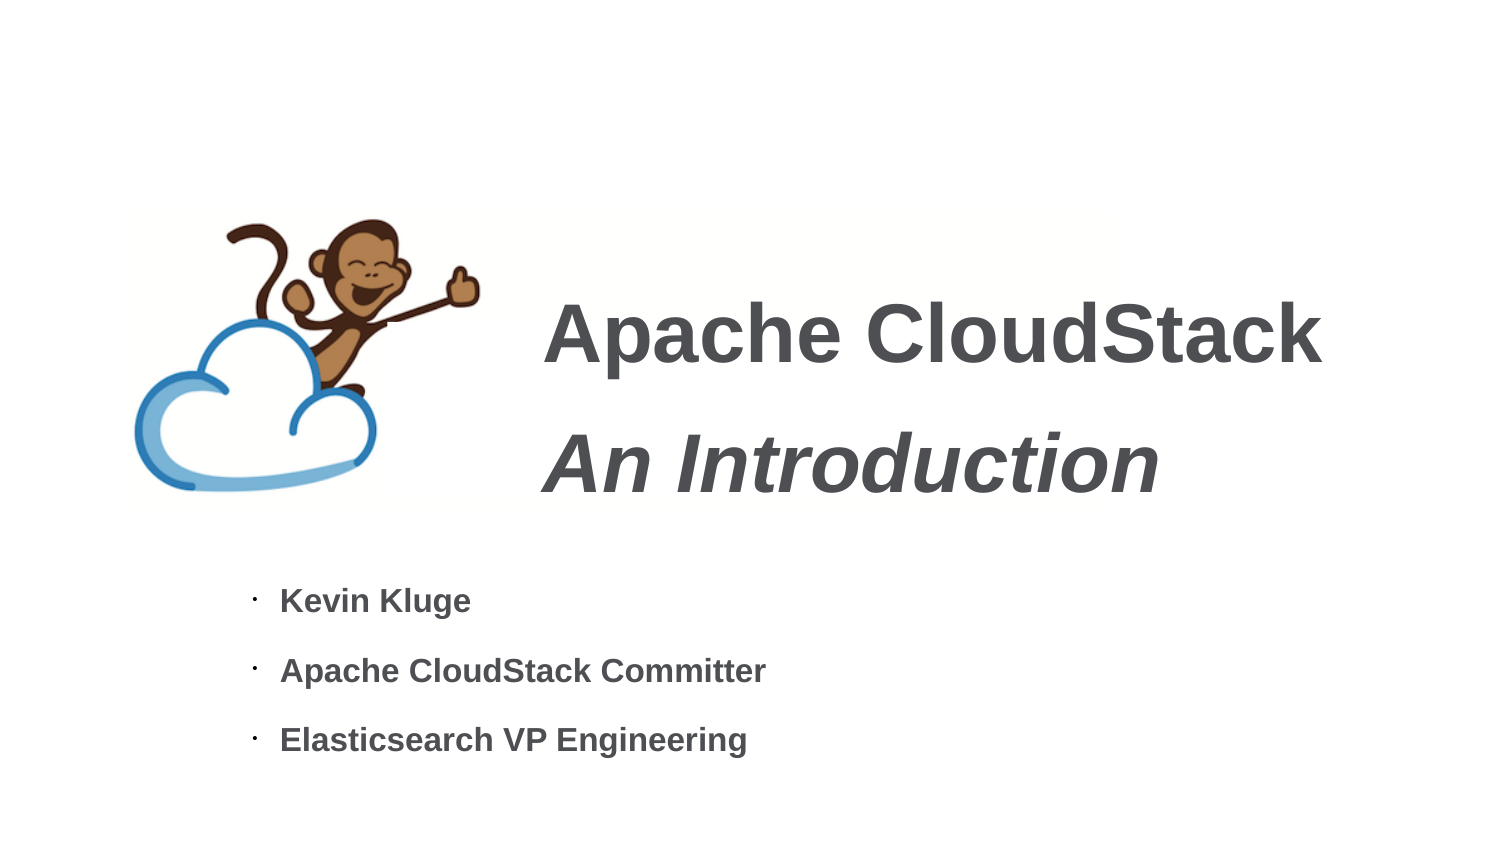

Apache CloudStack
An Introduction
# Kevin Kluge
Apache CloudStack Committer
Elasticsearch VP Engineering